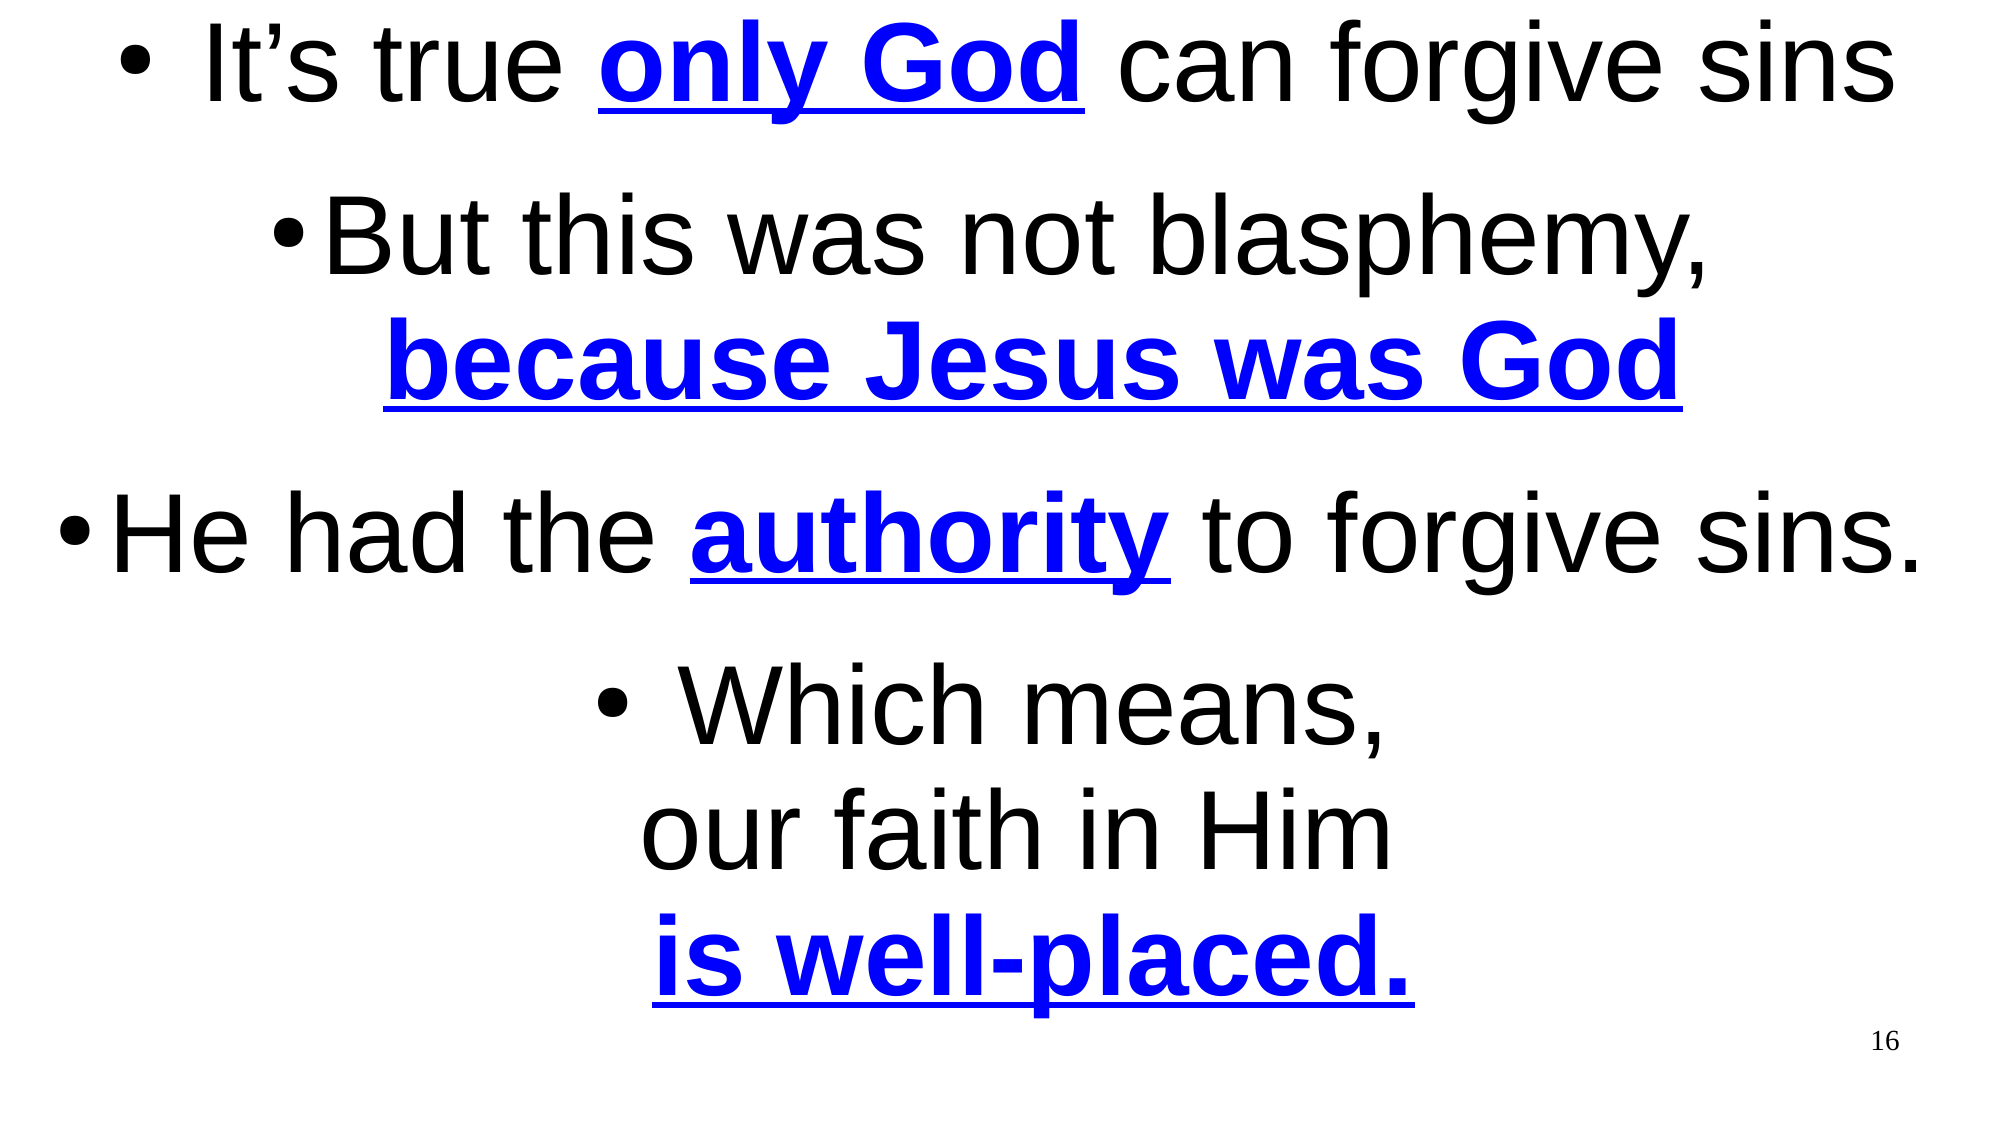

# It’s true only God can forgive sins
But this was not blasphemy,
because Jesus was God
He had the authority to forgive sins.
 Which means,
our faith in Him
is well-placed.
16